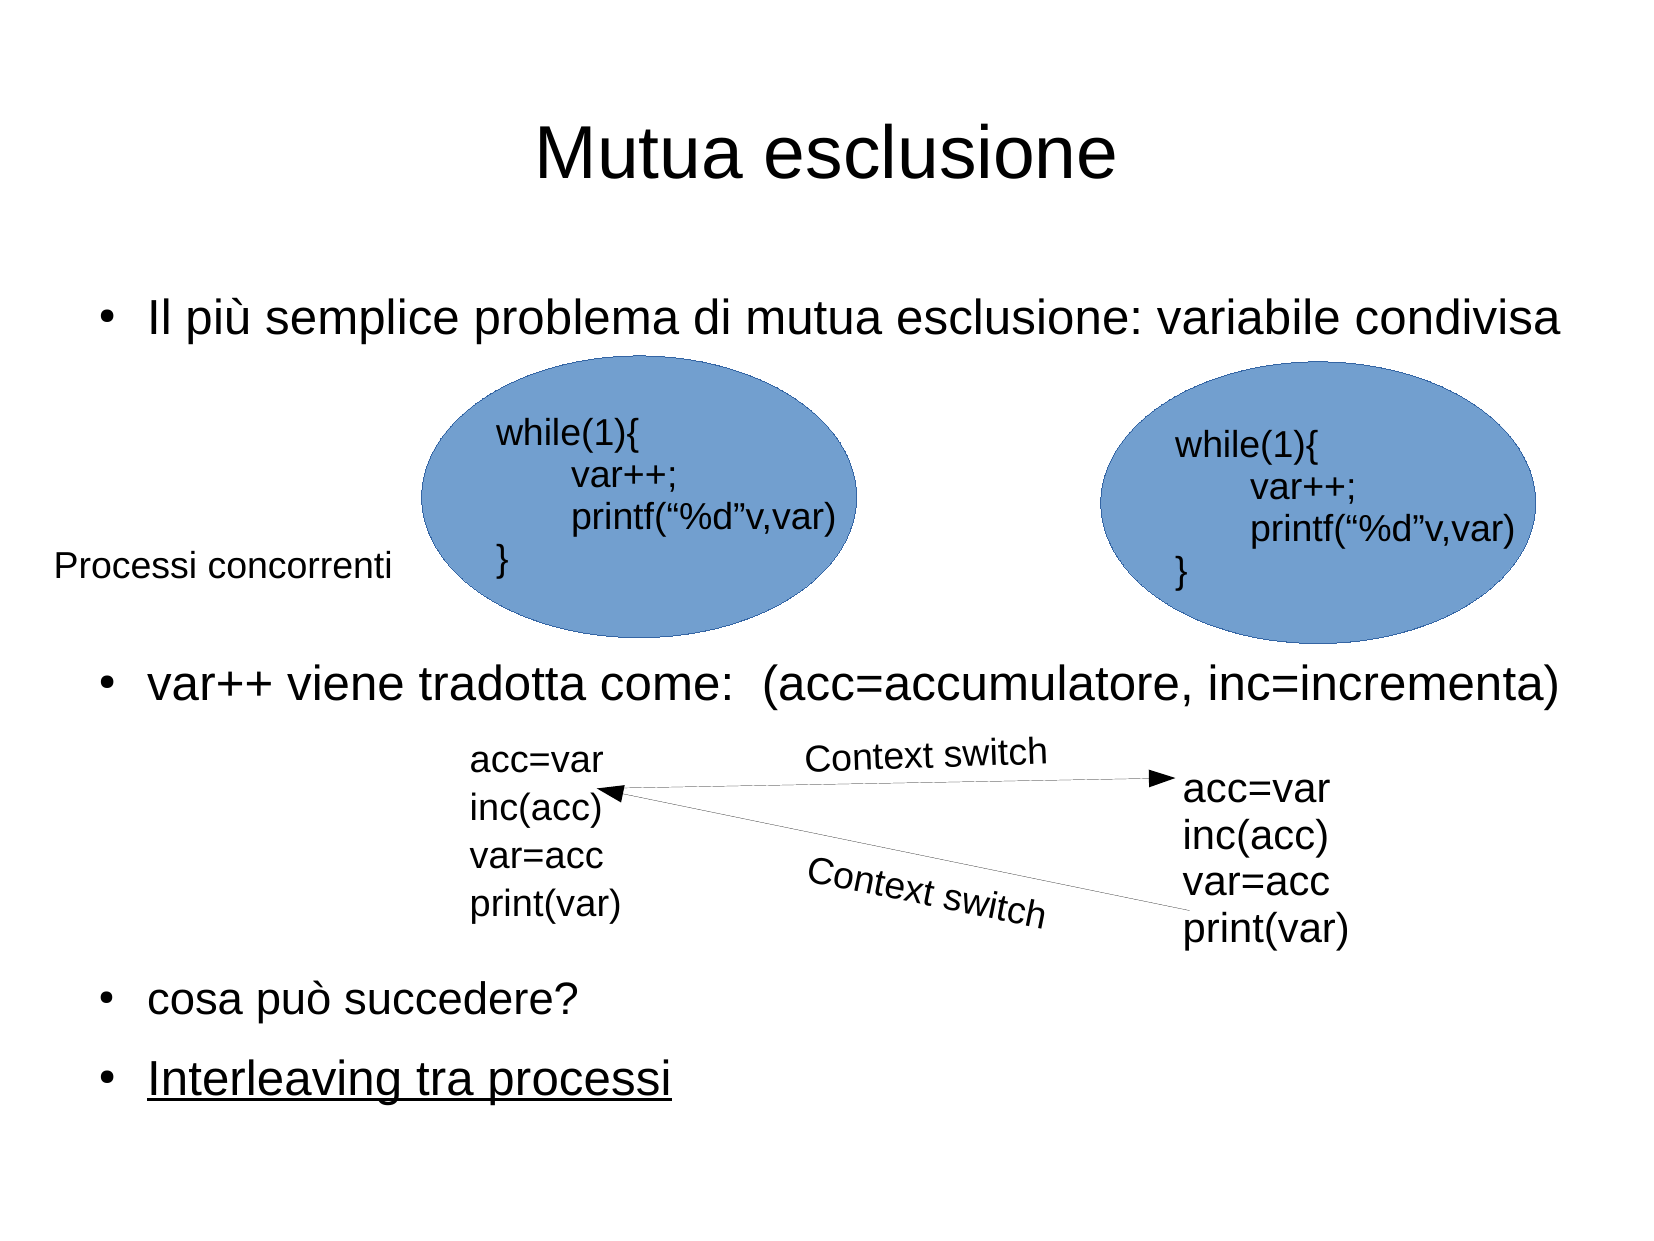

# Mutua esclusione
Il più semplice problema di mutua esclusione: variabile condivisa
var++ viene tradotta come: (acc=accumulatore, inc=incrementa)
acc=var
inc(acc)
var=acc
print(var)
cosa può succedere?
Interleaving tra processi
while(1){
	var++;
	printf(“%d”v,var)
}
while(1){
	var++;
	printf(“%d”v,var)
}
Processi concorrenti
Context switch
acc=var
inc(acc)
var=acc
print(var)
Context switch